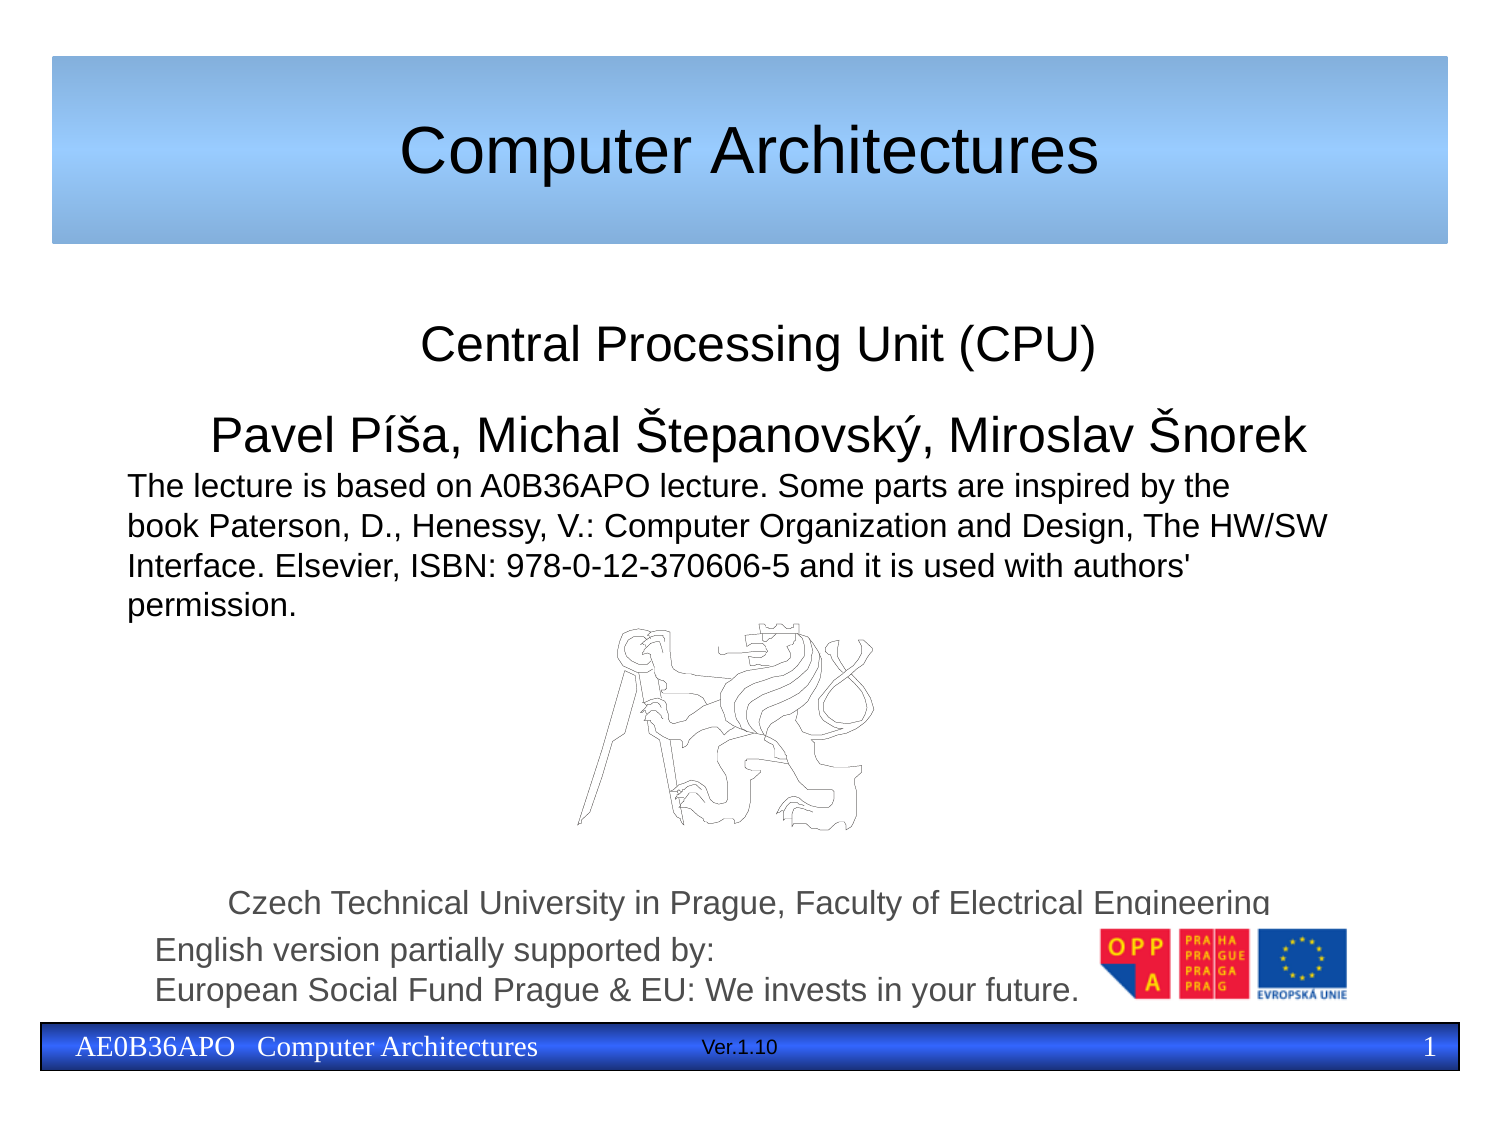

# Computer Architectures
Central Processing Unit (CPU)
Pavel Píša, Michal Štepanovský, Miroslav Šnorek
The lecture is based on A0B36APO lecture. Some parts are inspired by the
book Paterson, D., Henessy, V.: Computer Organization and Design, The HW/SW
Interface. Elsevier, ISBN: 978-0-12-370606-5 and it is used with authors'
permission.
Czech Technical University in Prague, Faculty of Electrical Engineering
English version partially supported by:
European Social Fund Prague & EU: We invests in your future.
AE0B36APO Computer Architectures
1
Ver.1.10